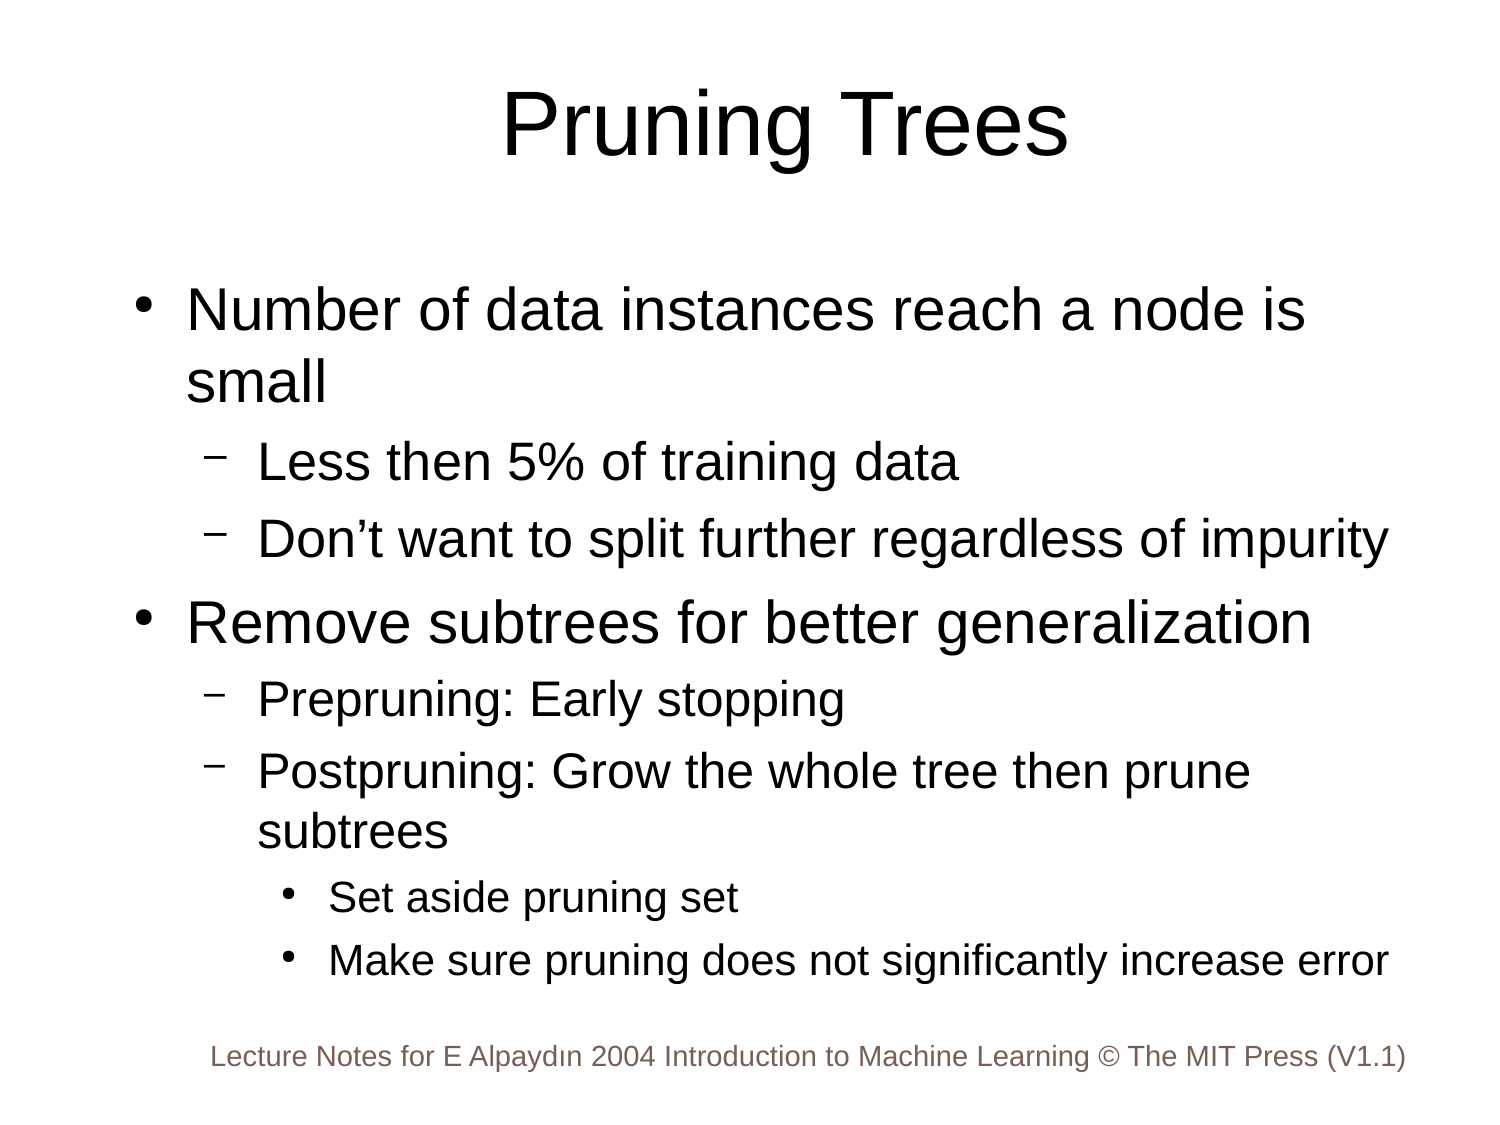

# Pruning Trees
Number of data instances reach a node is small
Less then 5% of training data
Don’t want to split further regardless of impurity
Remove subtrees for better generalization
Prepruning: Early stopping
Postpruning: Grow the whole tree then prune subtrees
Set aside pruning set
Make sure pruning does not significantly increase error
Lecture Notes for E Alpaydın 2004 Introduction to Machine Learning © The MIT Press (V1.1)